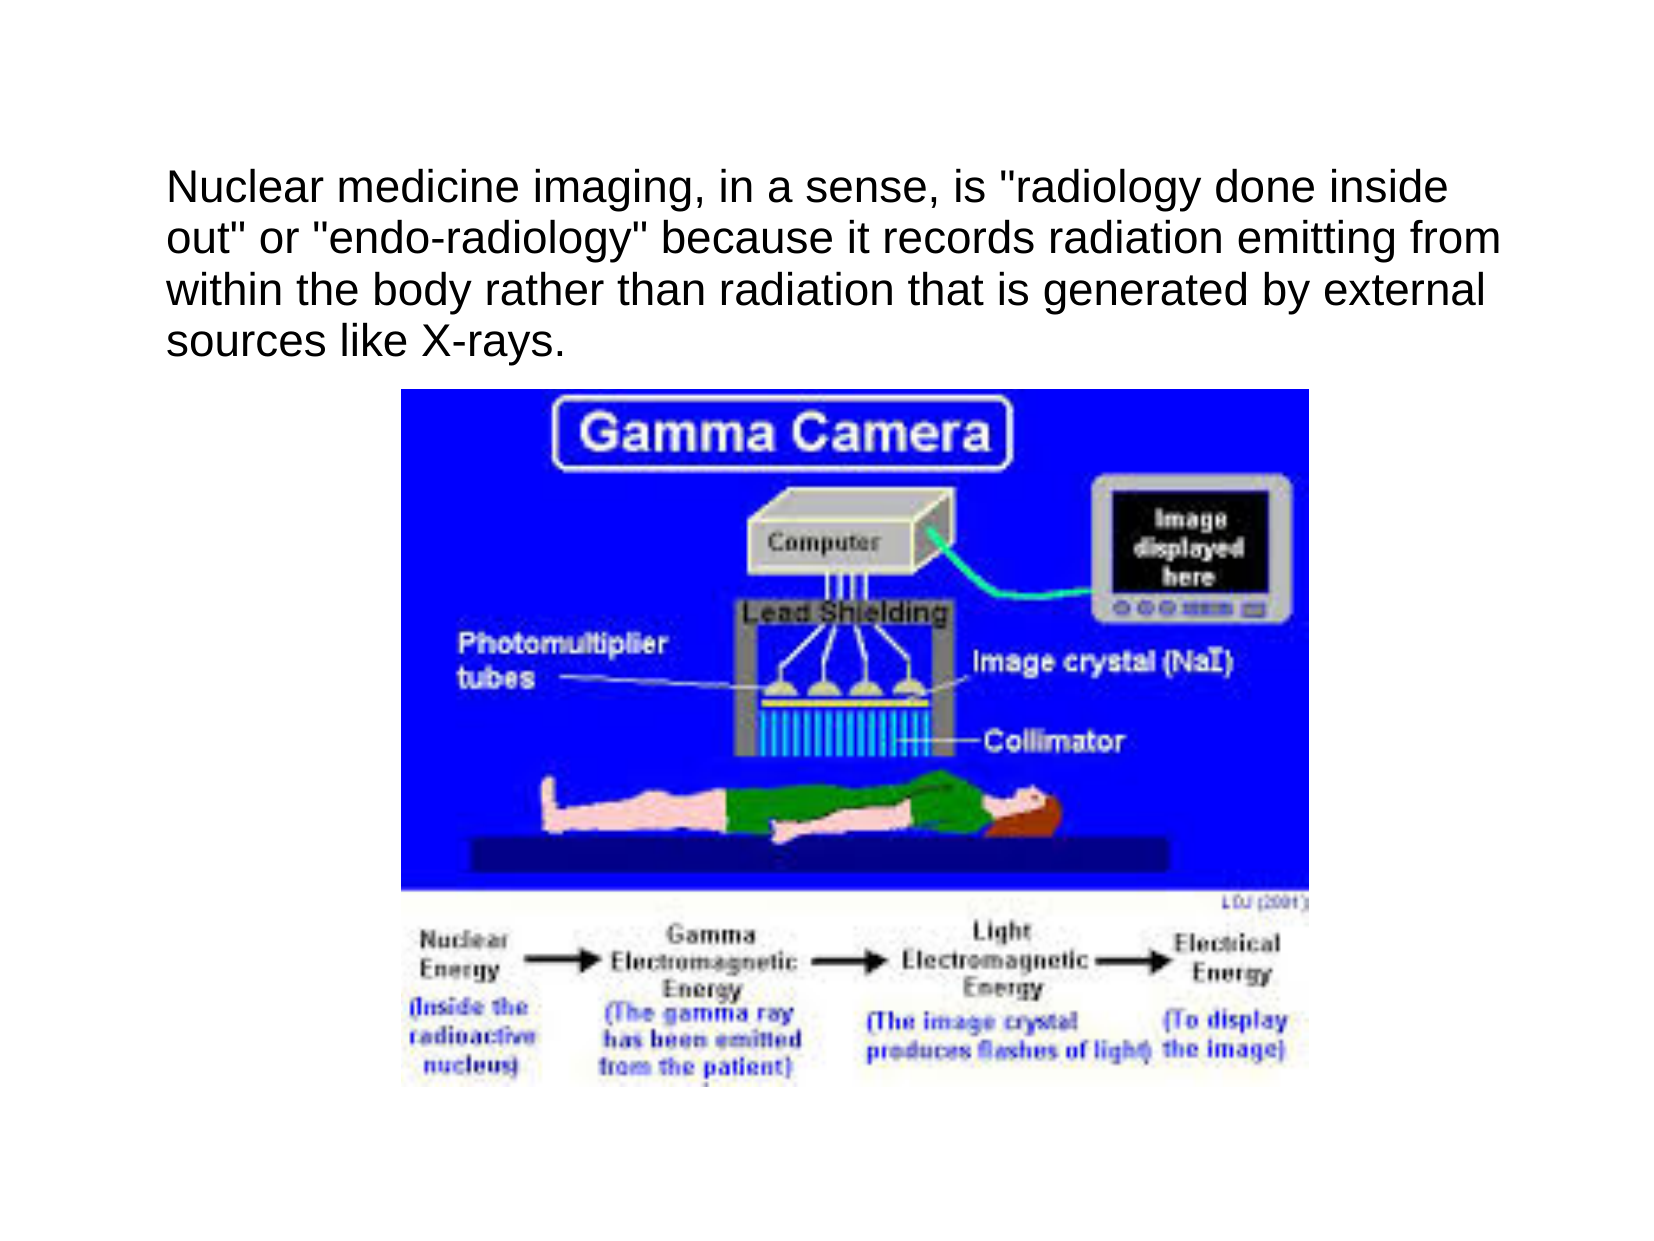

Nuclear medicine imaging, in a sense, is "radiology done inside out" or "endo-radiology" because it records radiation emitting from within the body rather than radiation that is generated by external sources like X-rays.